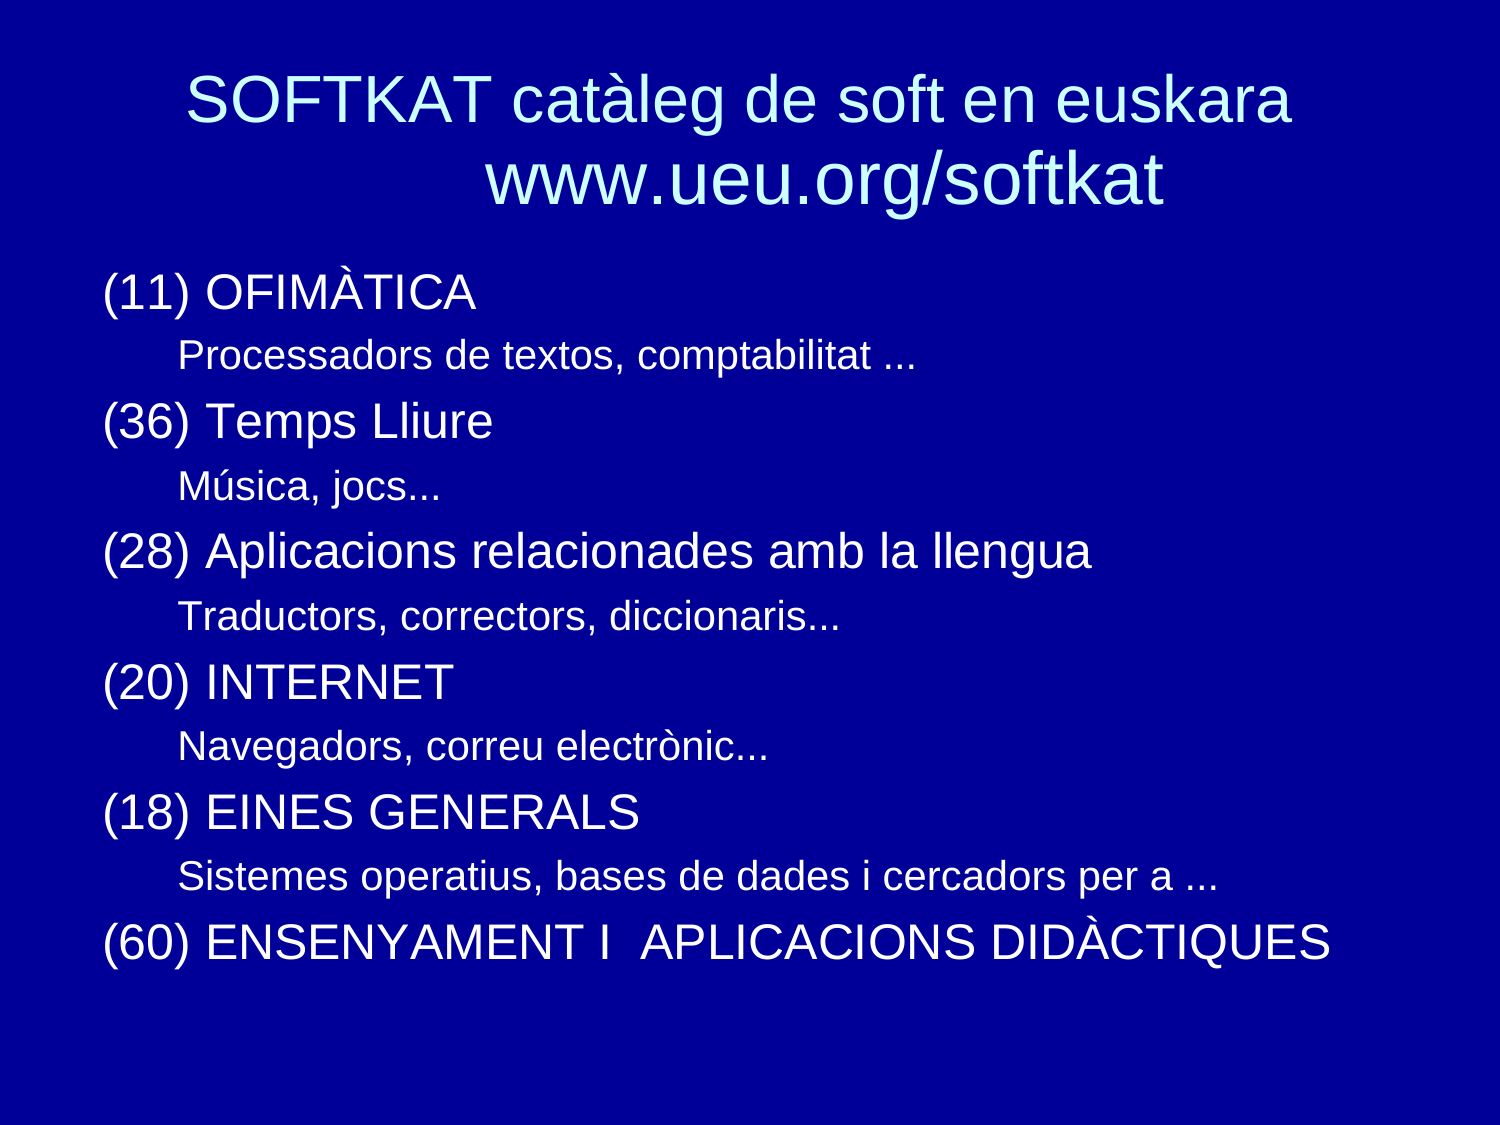

# SOFTKAT catàleg de soft en euskara www.ueu.org/softkat
(11) OFIMÀTICA
Processadors de textos, comptabilitat ...
(36) Temps Lliure
Música, jocs...
(28) Aplicacions relacionades amb la llengua
Traductors, correctors, diccionaris...
(20) INTERNET
Navegadors, correu electrònic...
(18) EINES GENERALS
Sistemes operatius, bases de dades i cercadors per a ...
(60) ENSENYAMENT I APLICACIONS DIDÀCTIQUES